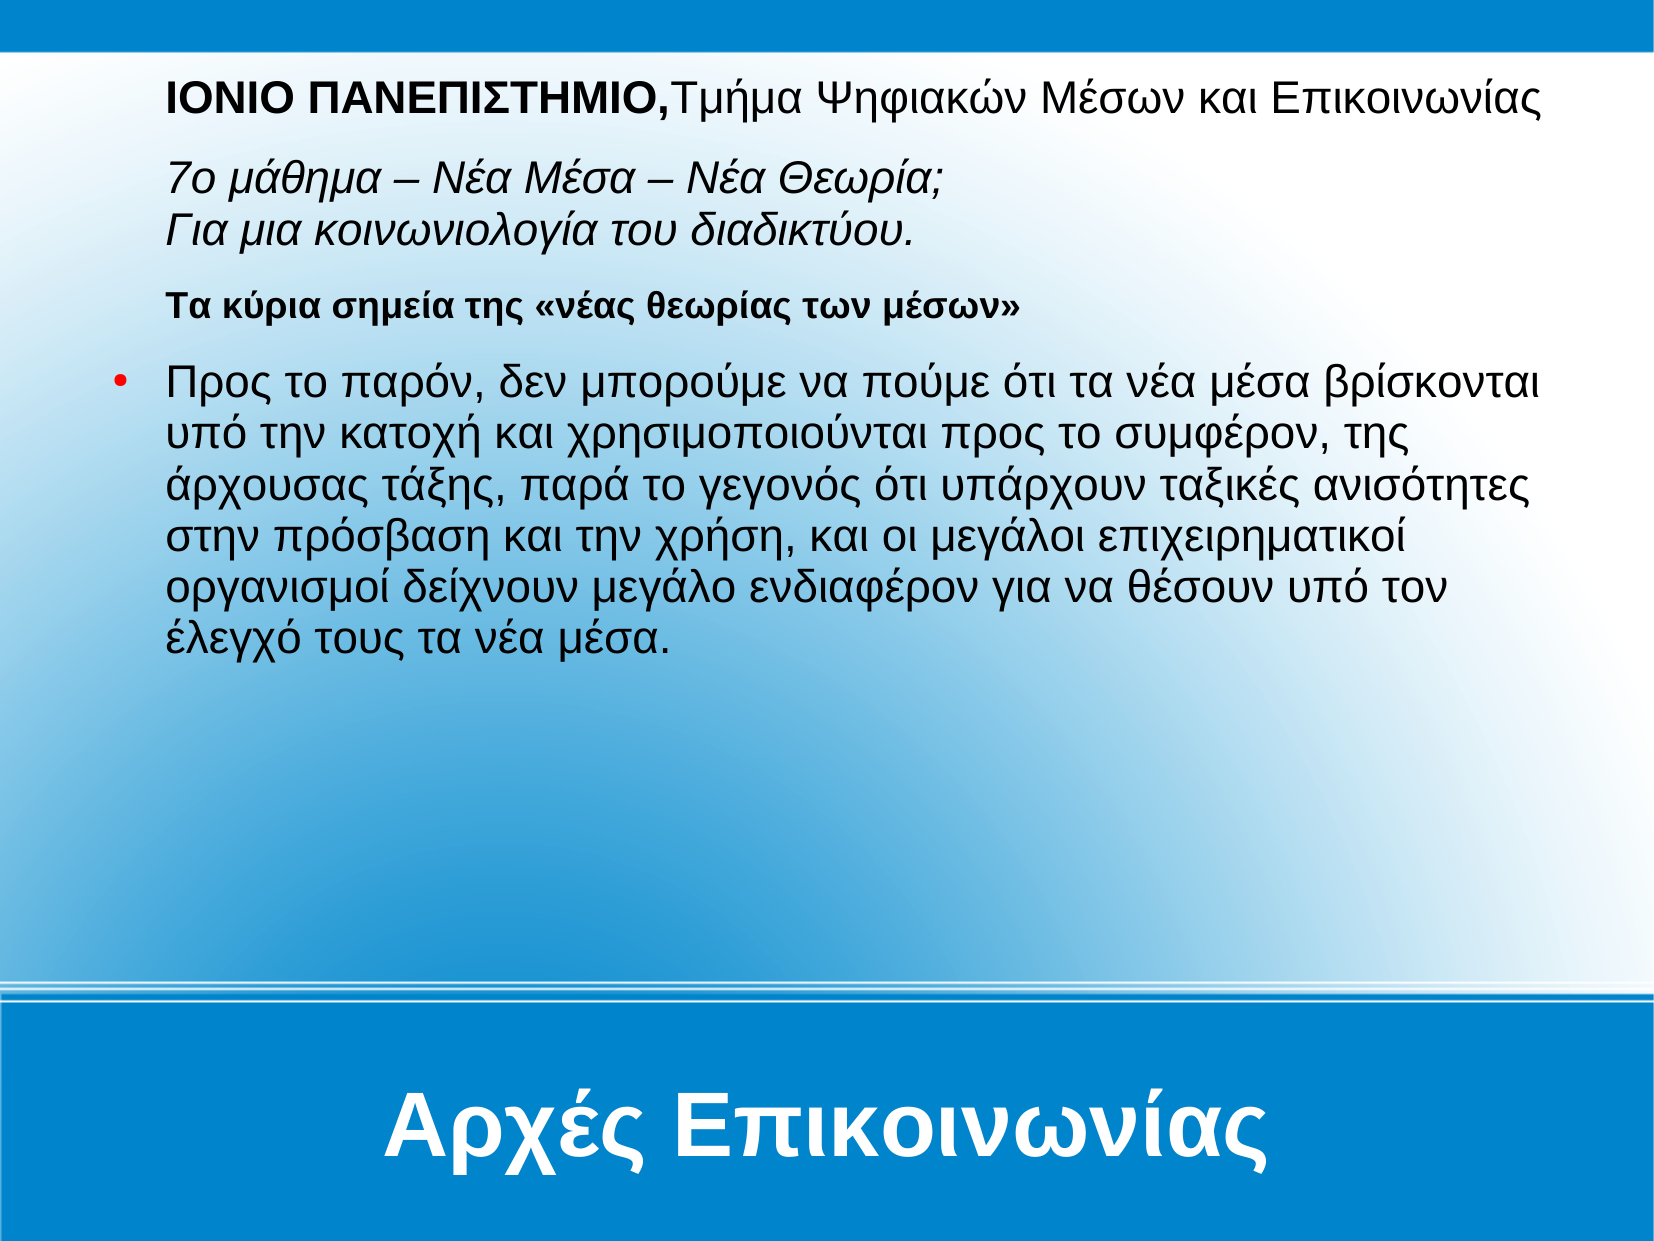

ΙΟΝΙΟ ΠΑΝΕΠΙΣΤΗΜΙΟ,Τμήμα Ψηφιακών Μέσων και Επικοινωνίας
7ο μάθημα – Νέα Μέσα – Νέα Θεωρία;
Για μια κοινωνιολογία του διαδικτύου.
Τα κύρια σημεία της «νέας θεωρίας των μέσων»
Προς το παρόν, δεν μπορούμε να πούμε ότι τα νέα μέσα βρίσκονται υπό την κατοχή και χρησιμοποιούνται προς το συμφέρον, της άρχουσας τάξης, παρά το γεγονός ότι υπάρχουν ταξικές ανισότητες στην πρόσβαση και την χρήση, και οι μεγάλοι επιχειρηματικοί οργανισμοί δείχνουν μεγάλο ενδιαφέρον για να θέσουν υπό τον έλεγχό τους τα νέα μέσα.
# Αρχές Επικοινωνίας